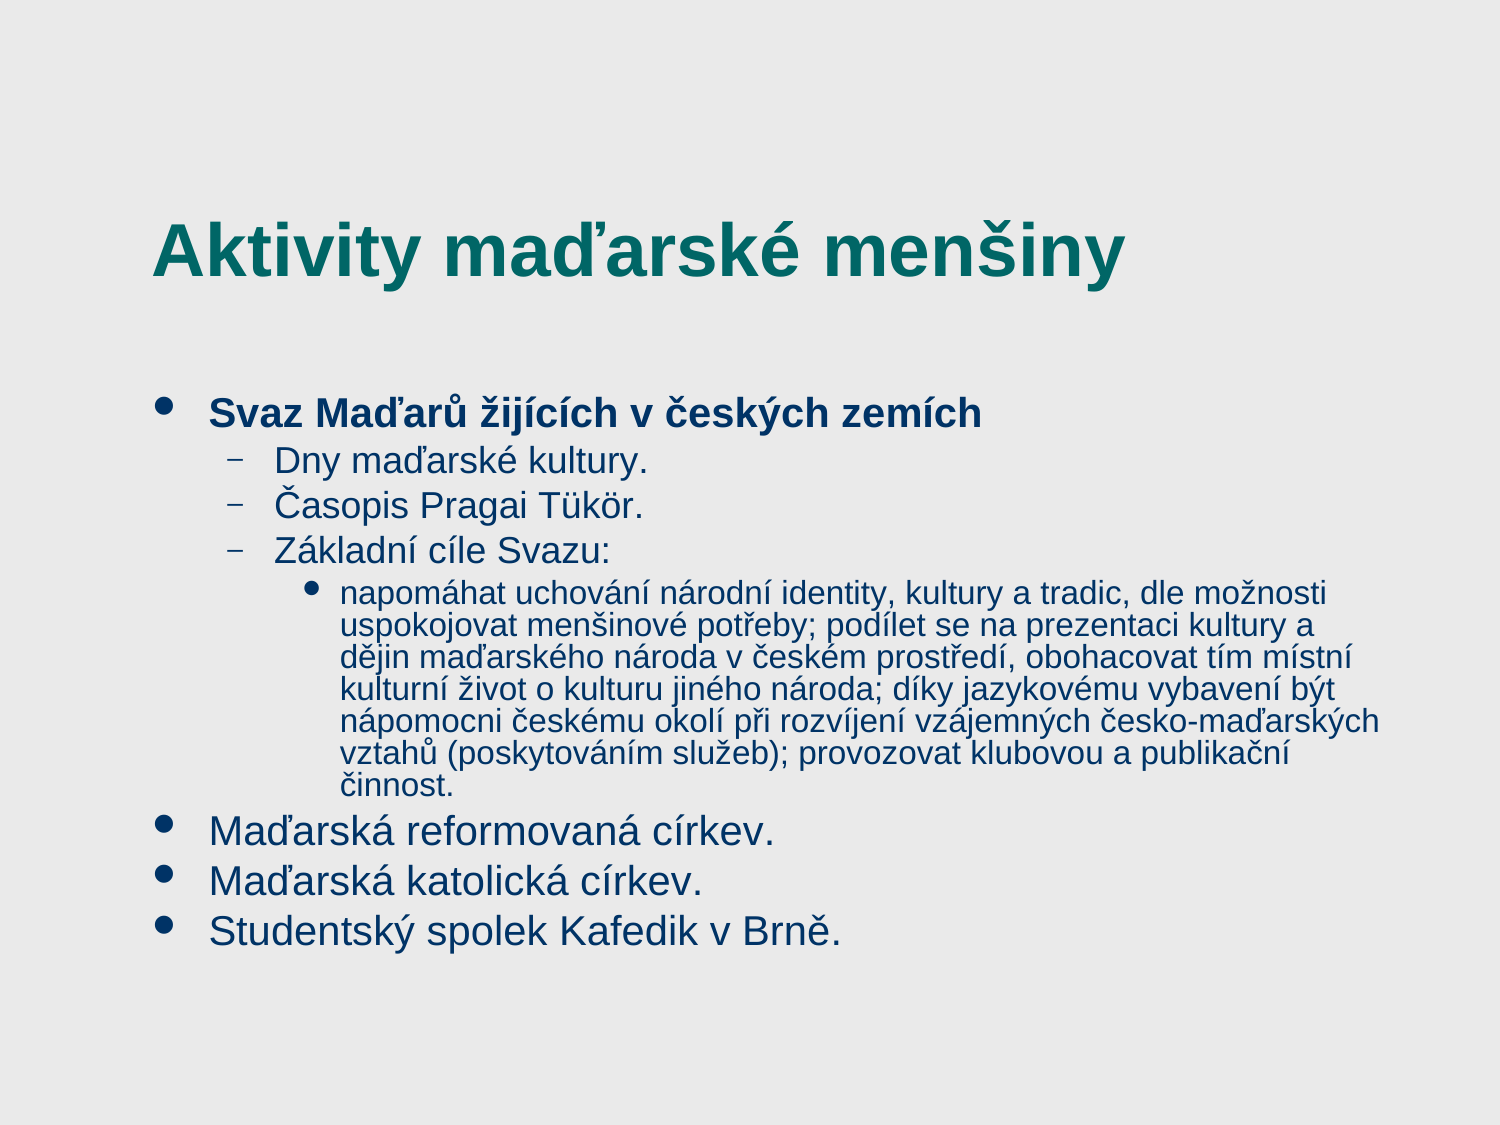

# Aktivity maďarské menšiny
Svaz Maďarů žijících v českých zemích
Dny maďarské kultury.
Časopis Pragai Tükör.
Základní cíle Svazu:
napomáhat uchování národní identity, kultury a tradic, dle možnosti uspokojovat menšinové potřeby; podílet se na prezentaci kultury a dějin maďarského národa v českém prostředí, obohacovat tím místní kulturní život o kulturu jiného národa; díky jazykovému vybavení být nápomocni českému okolí při rozvíjení vzájemných česko-maďarských vztahů (poskytováním služeb); provozovat klubovou a publikační činnost.
Maďarská reformovaná církev.
Maďarská katolická církev.
Studentský spolek Kafedik v Brně.